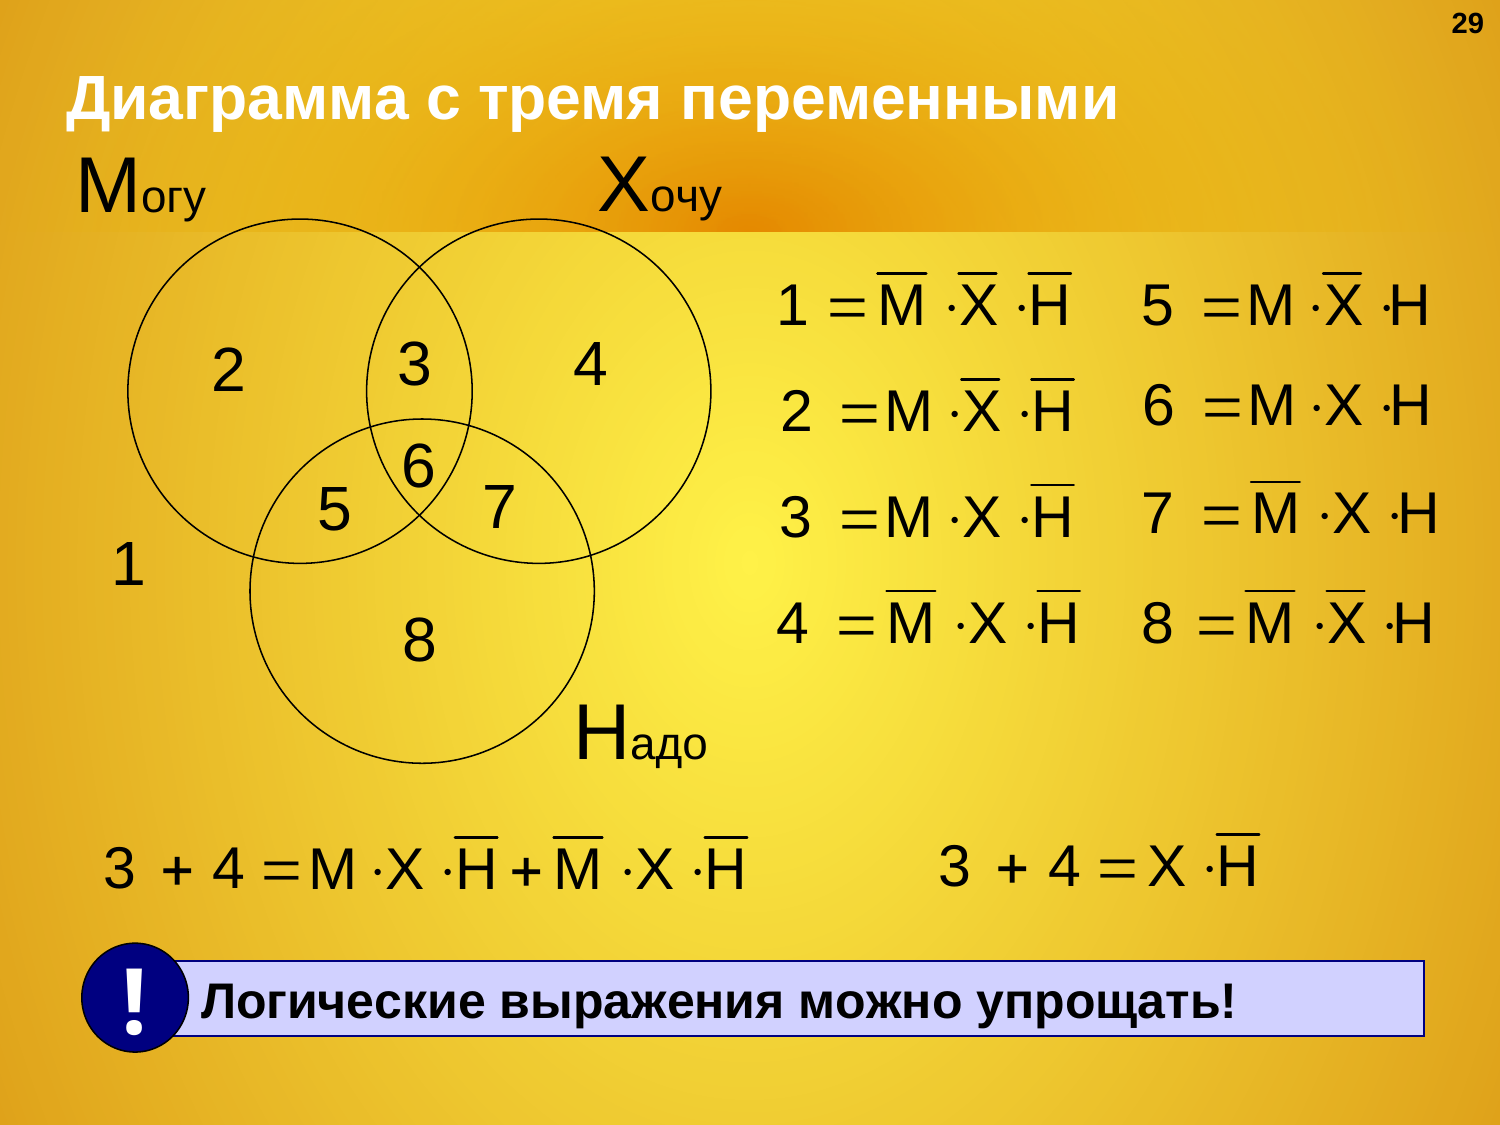

# Диаграмма с тремя переменными
Хочу
Могу
3
4
2
6
7
5
1
8
Надо
!
 Логические выражения можно упрощать!